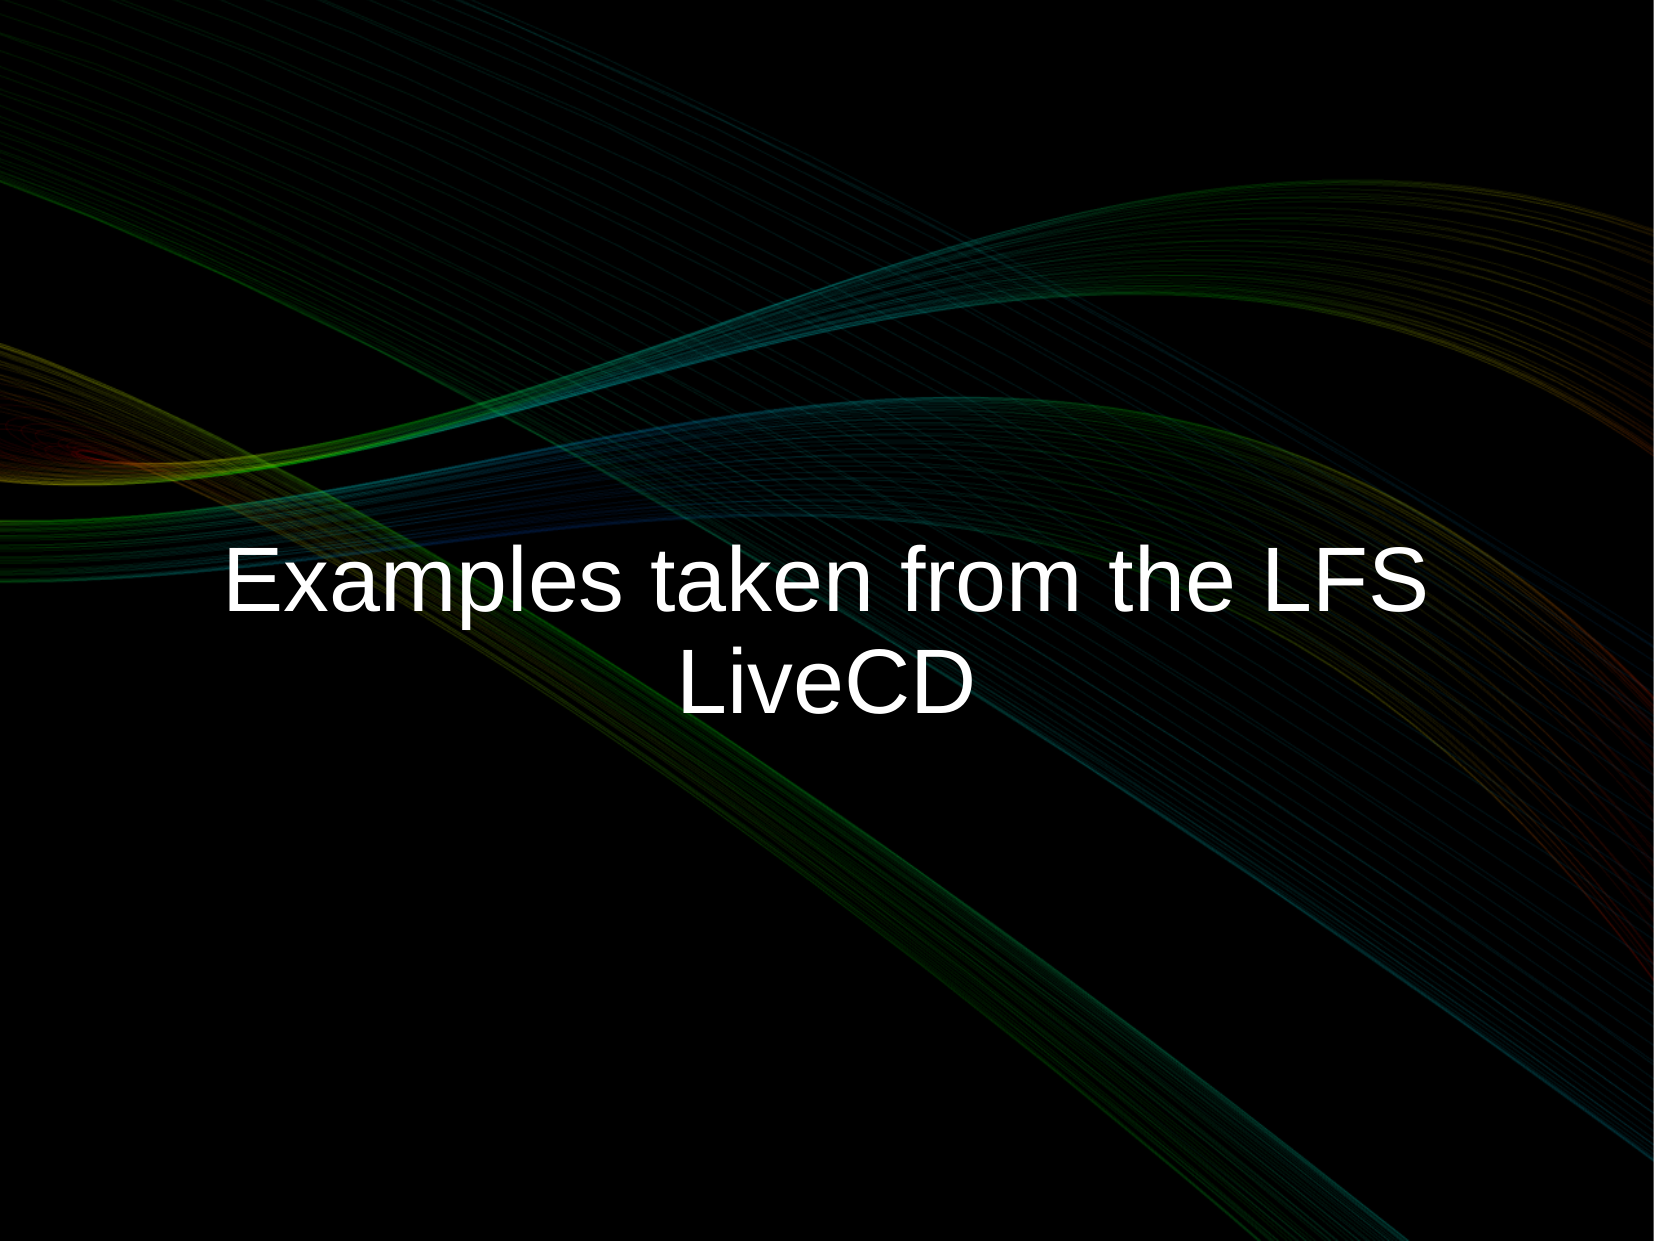

# Examples taken from the LFS LiveCD